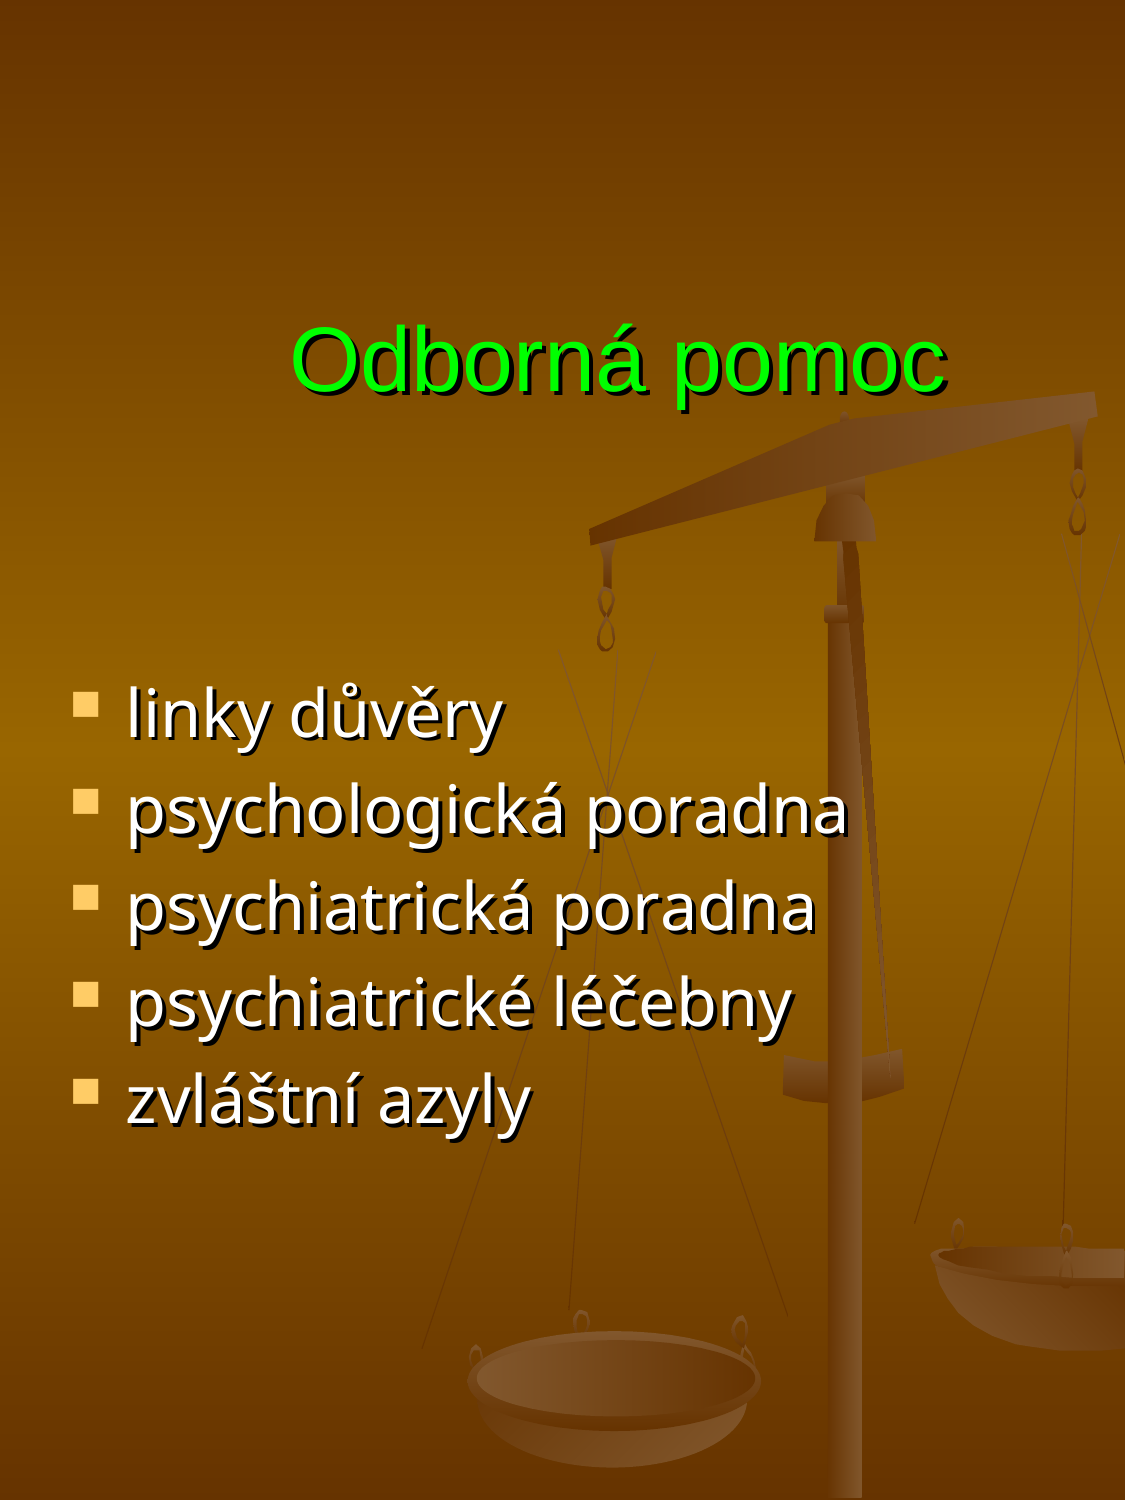

# Odborná pomoc
linky důvěry
psychologická poradna
psychiatrická poradna
psychiatrické léčebny
zvláštní azyly